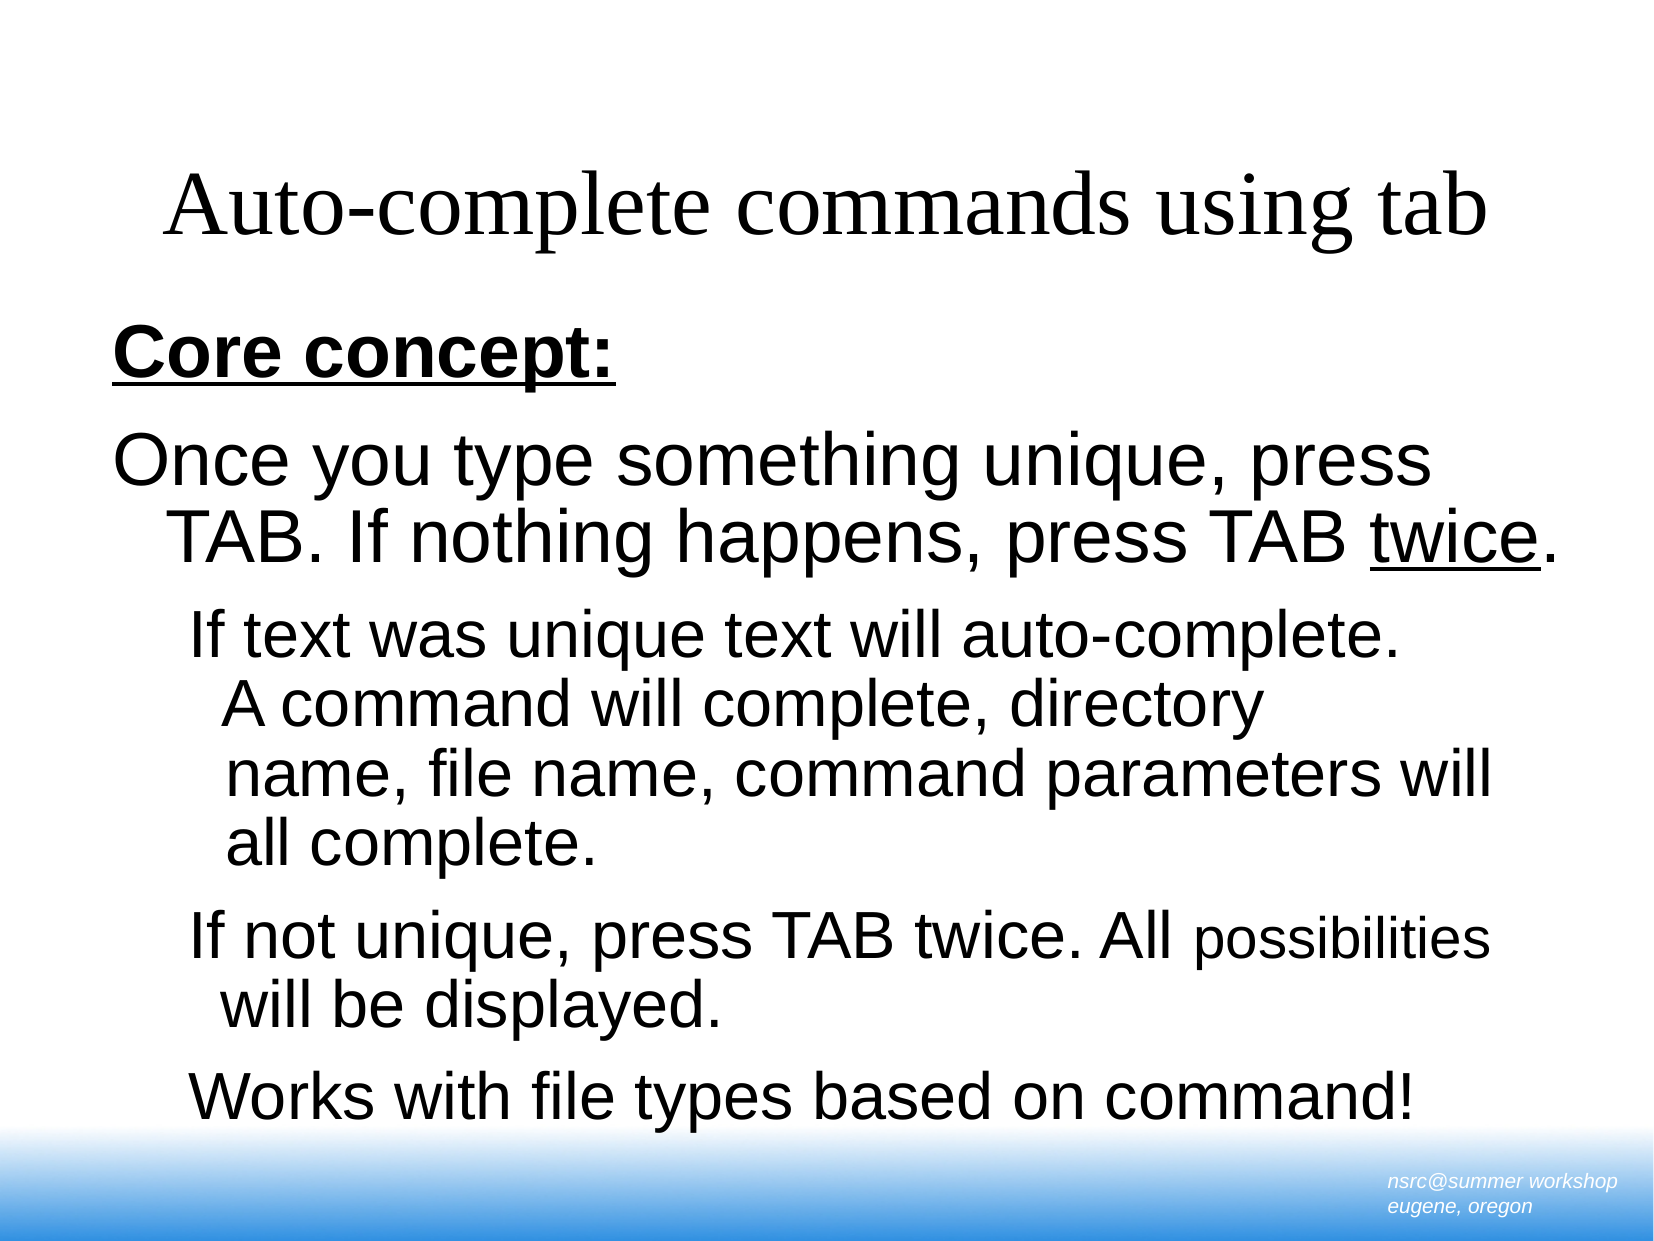

# Auto-complete commands using tab
Core concept:
Once you type something unique, press TAB. If nothing happens, press TAB twice.
 If text was unique text will auto-complete.
 A command will complete, directory
 name, file name, command parameters will
 all complete.
 If not unique, press TAB twice. All possibilities
 will be displayed.
 Works with file types based on command!
nsrc@summer workshop
eugene, oregon